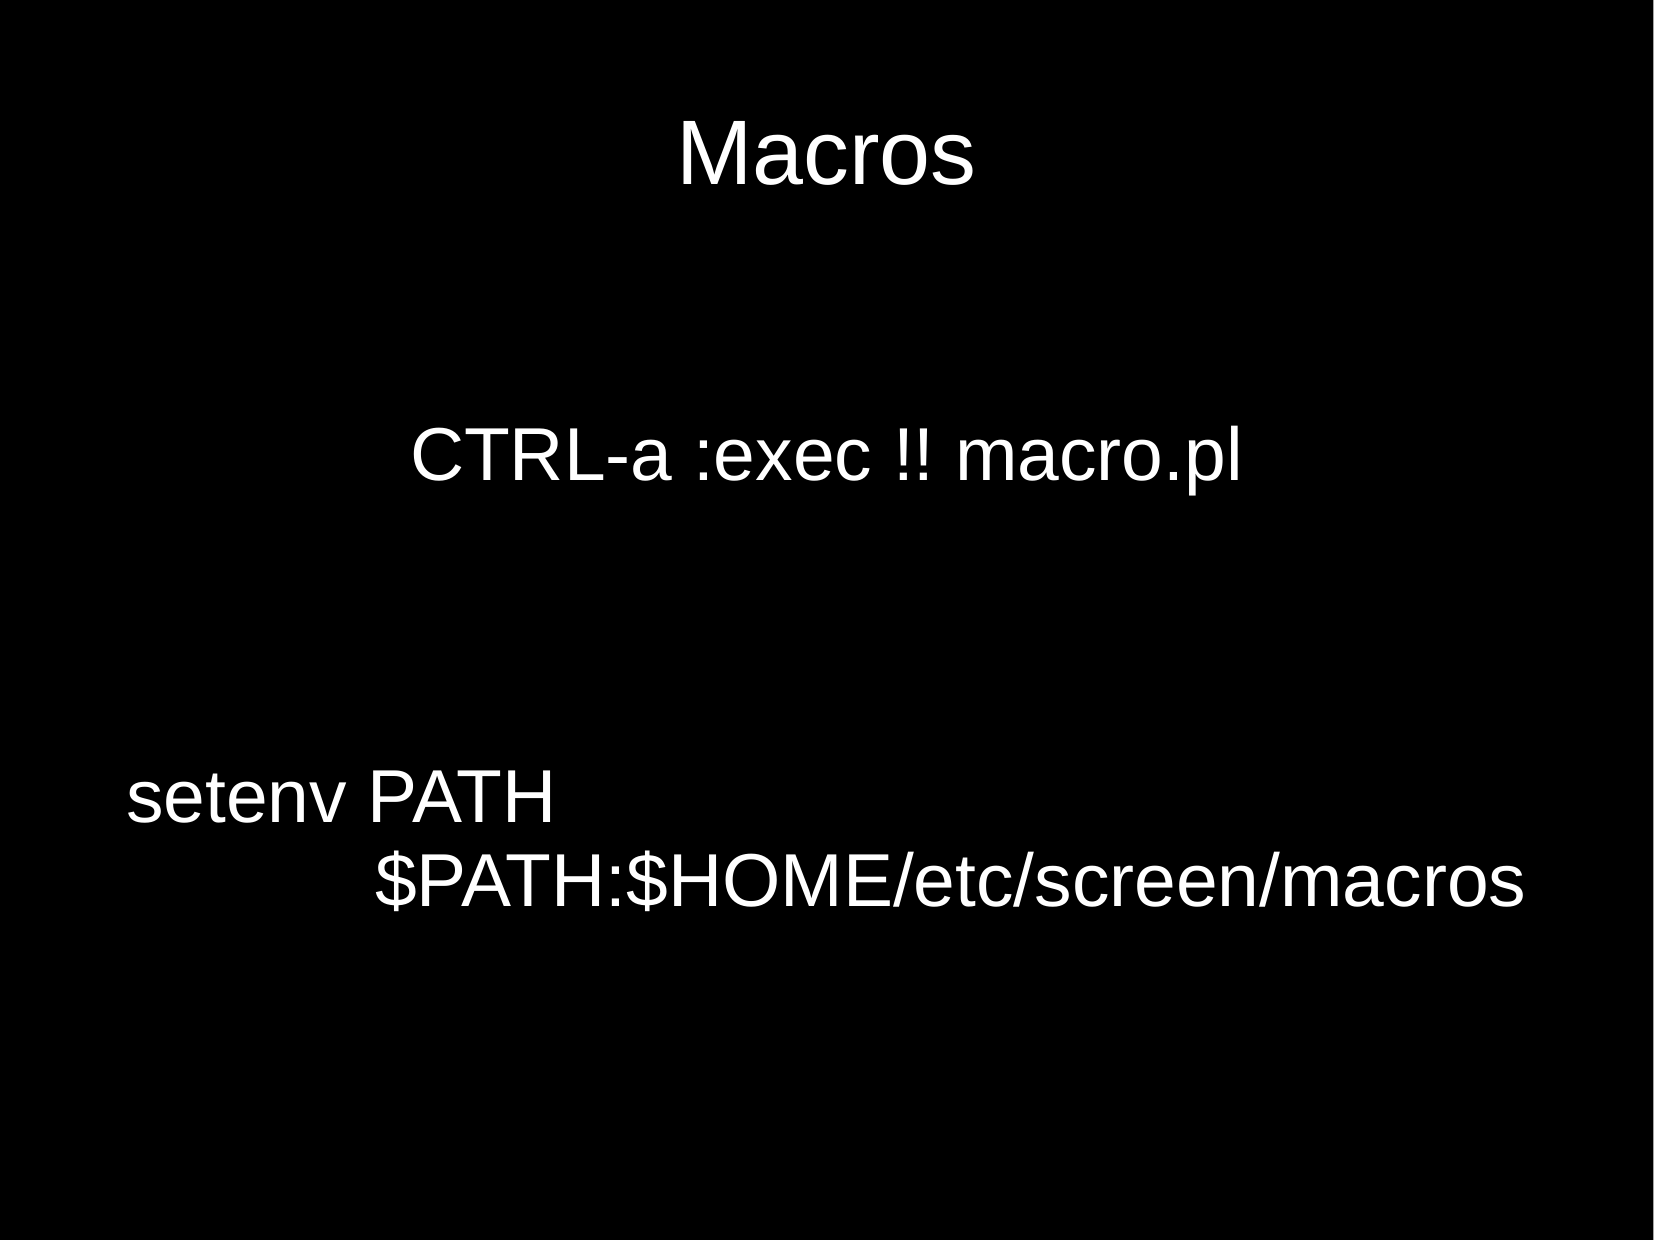

# Macros
CTRL-a :exec !! macro.pl
setenv PATH 																$PATH:$HOME/etc/screen/macros